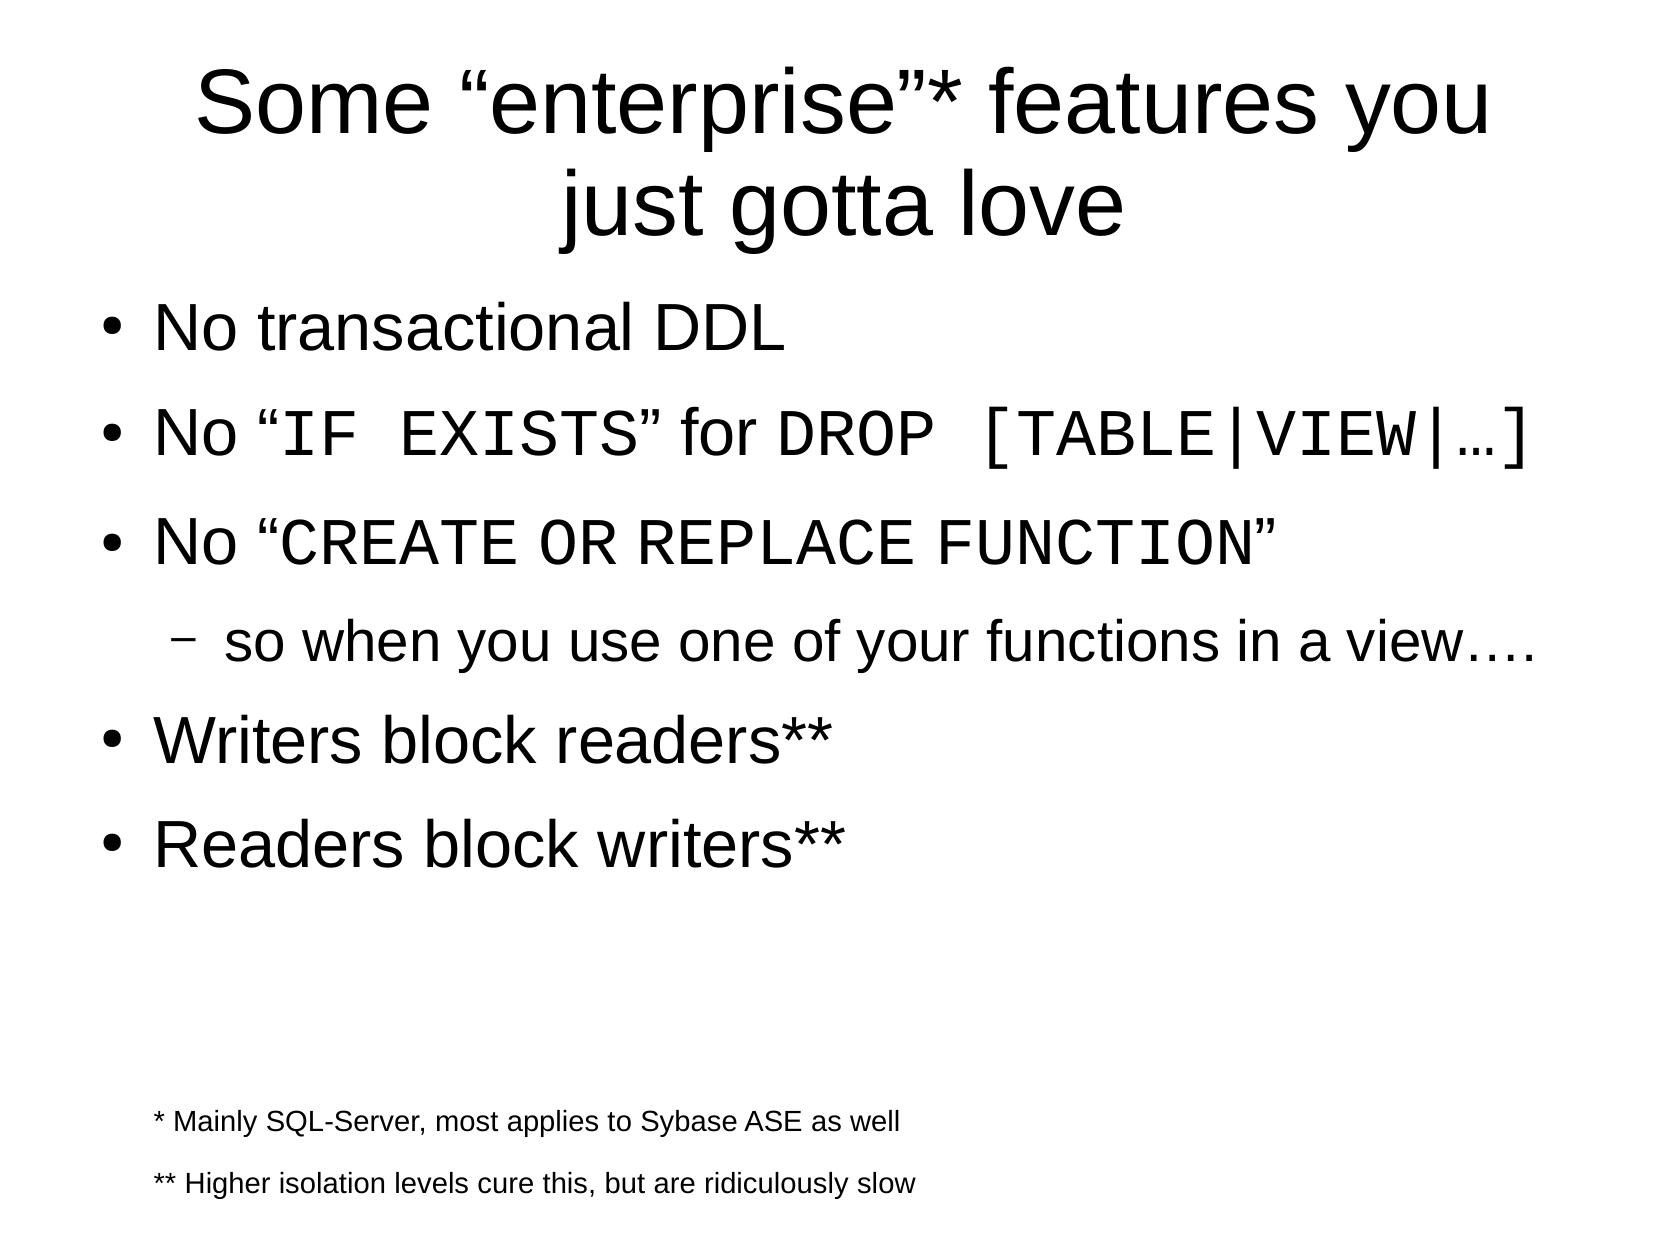

# Some “enterprise”* features you just gotta love
No transactional DDL
No “IF EXISTS” for DROP [TABLE|VIEW|…]
No “CREATE OR REPLACE FUNCTION”
so when you use one of your functions in a view….
Writers block readers**
Readers block writers**
* Mainly SQL-Server, most applies to Sybase ASE as well
** Higher isolation levels cure this, but are ridiculously slow